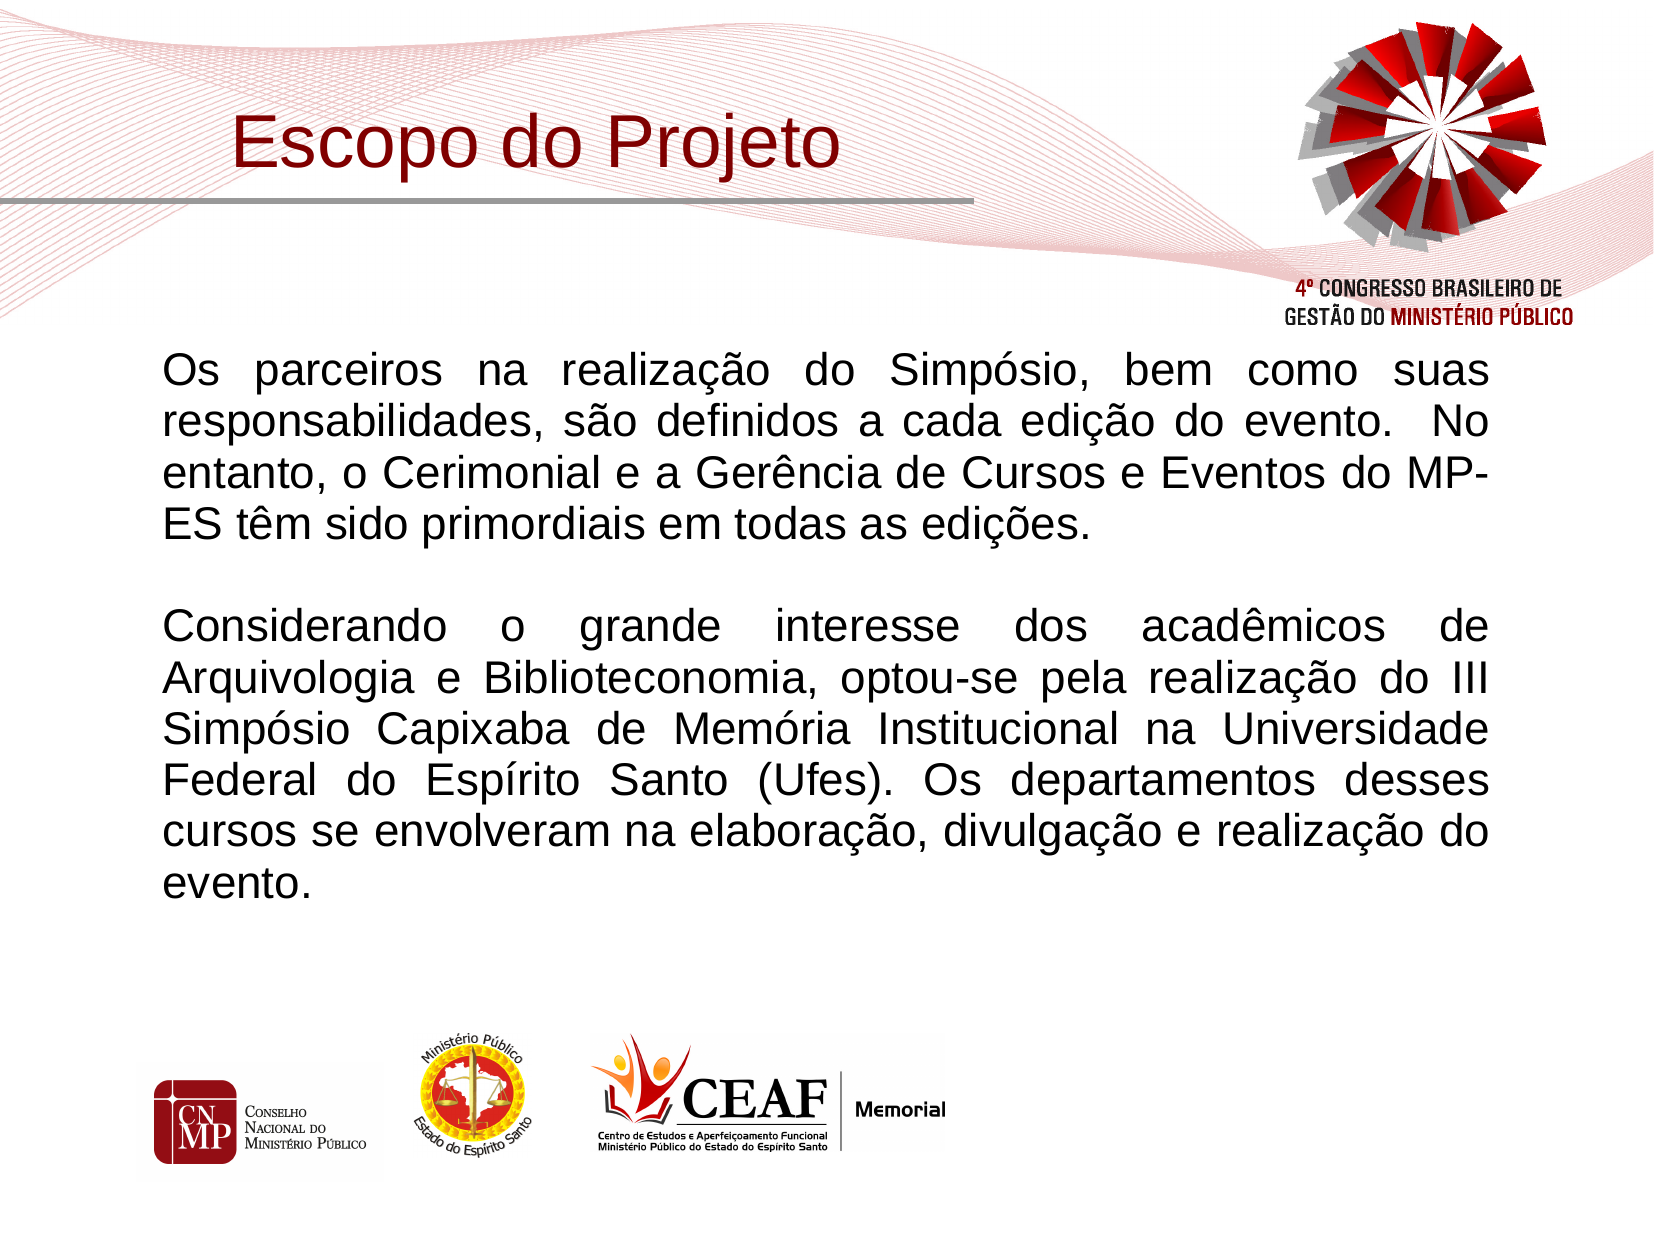

Escopo do Projeto
Os parceiros na realização do Simpósio, bem como suas responsabilidades, são definidos a cada edição do evento. No entanto, o Cerimonial e a Gerência de Cursos e Eventos do MP-ES têm sido primordiais em todas as edições.
Considerando o grande interesse dos acadêmicos de Arquivologia e Biblioteconomia, optou-se pela realização do III Simpósio Capixaba de Memória Institucional na Universidade Federal do Espírito Santo (Ufes). Os departamentos desses cursos se envolveram na elaboração, divulgação e realização do evento.